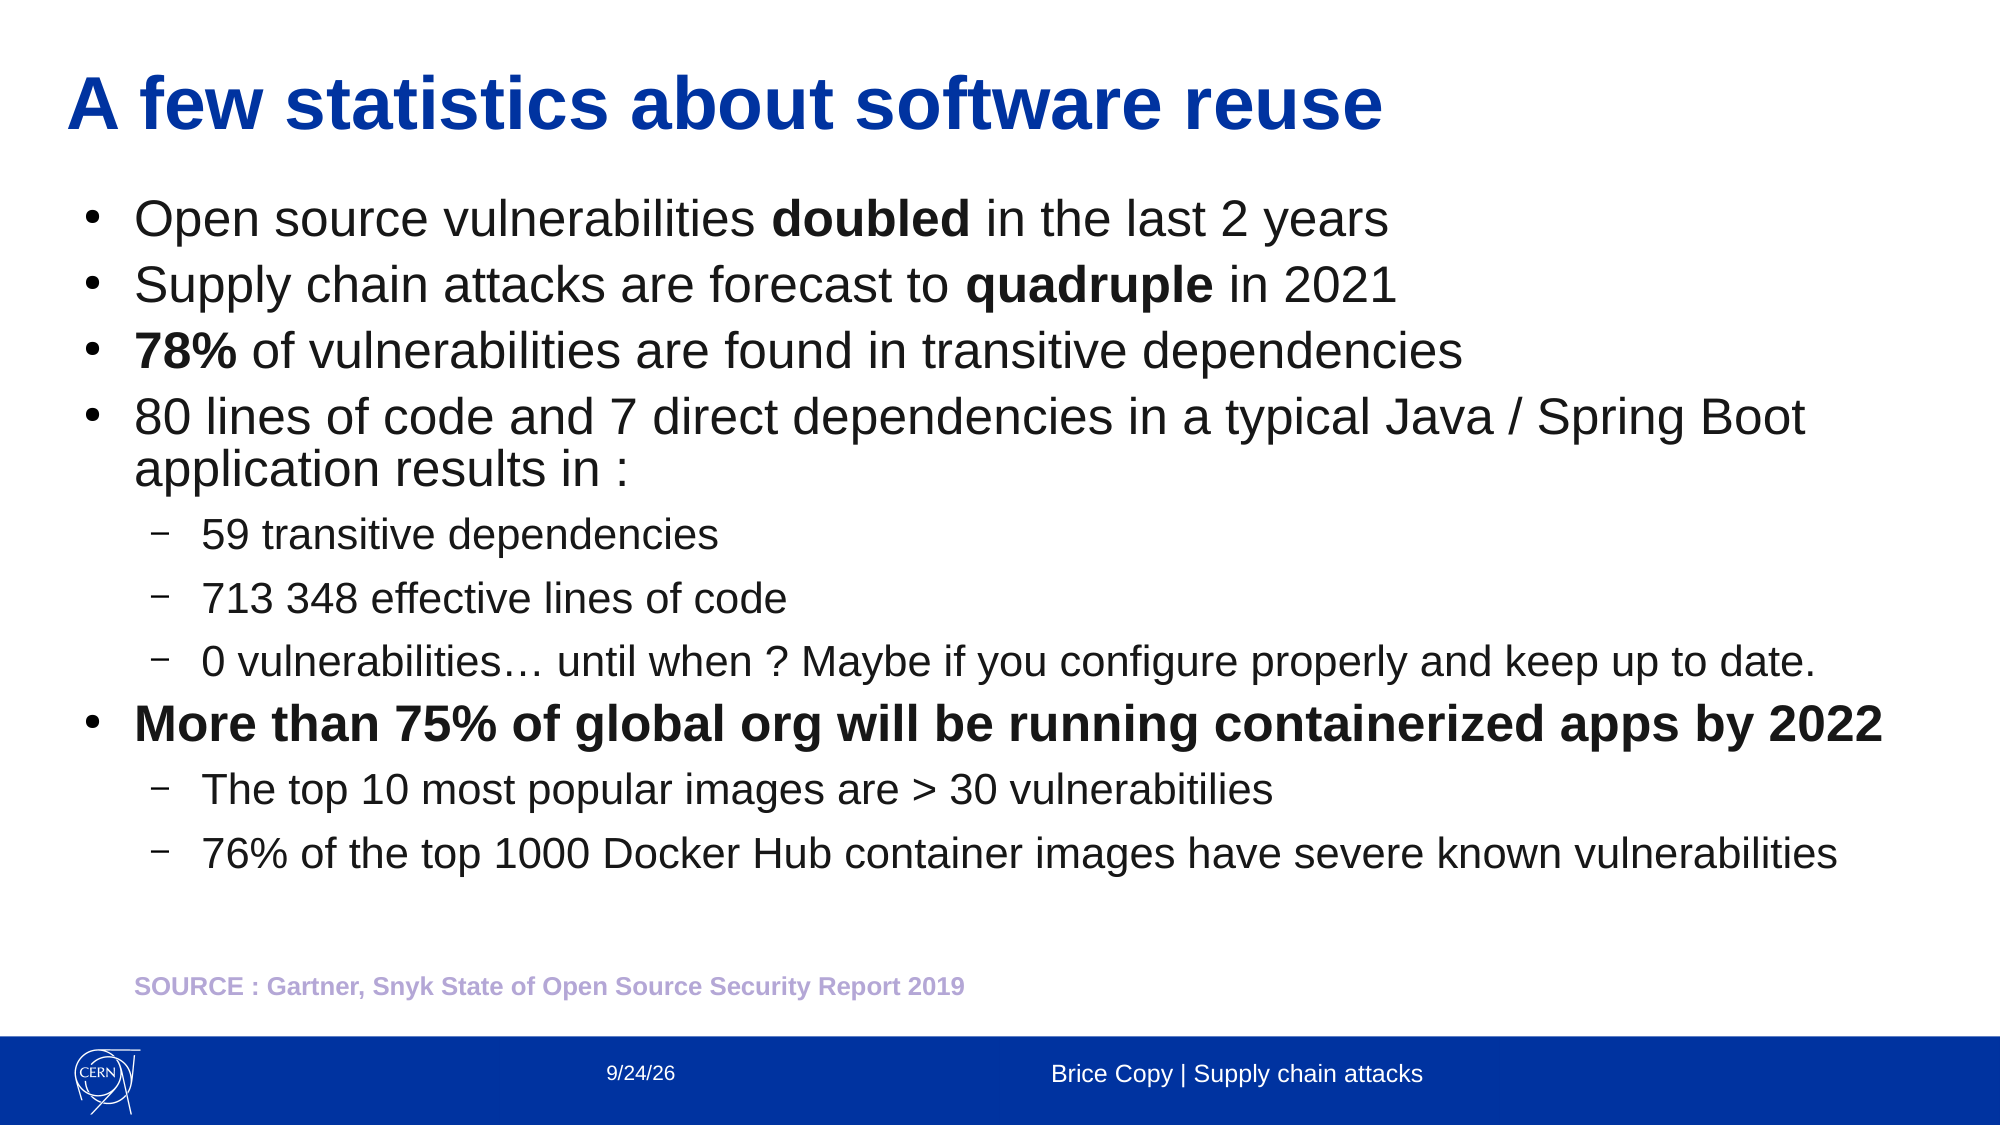

# A few statistics about software reuse
Open source vulnerabilities doubled in the last 2 years
Supply chain attacks are forecast to quadruple in 2021
78% of vulnerabilities are found in transitive dependencies
80 lines of code and 7 direct dependencies in a typical Java / Spring Boot application results in :
59 transitive dependencies
713 348 effective lines of code
0 vulnerabilities… until when ? Maybe if you configure properly and keep up to date.
More than 75% of global org will be running containerized apps by 2022
The top 10 most popular images are > 30 vulnerabitilies
76% of the top 1000 Docker Hub container images have severe known vulnerabilities
SOURCE : Gartner, Snyk State of Open Source Security Report 2019